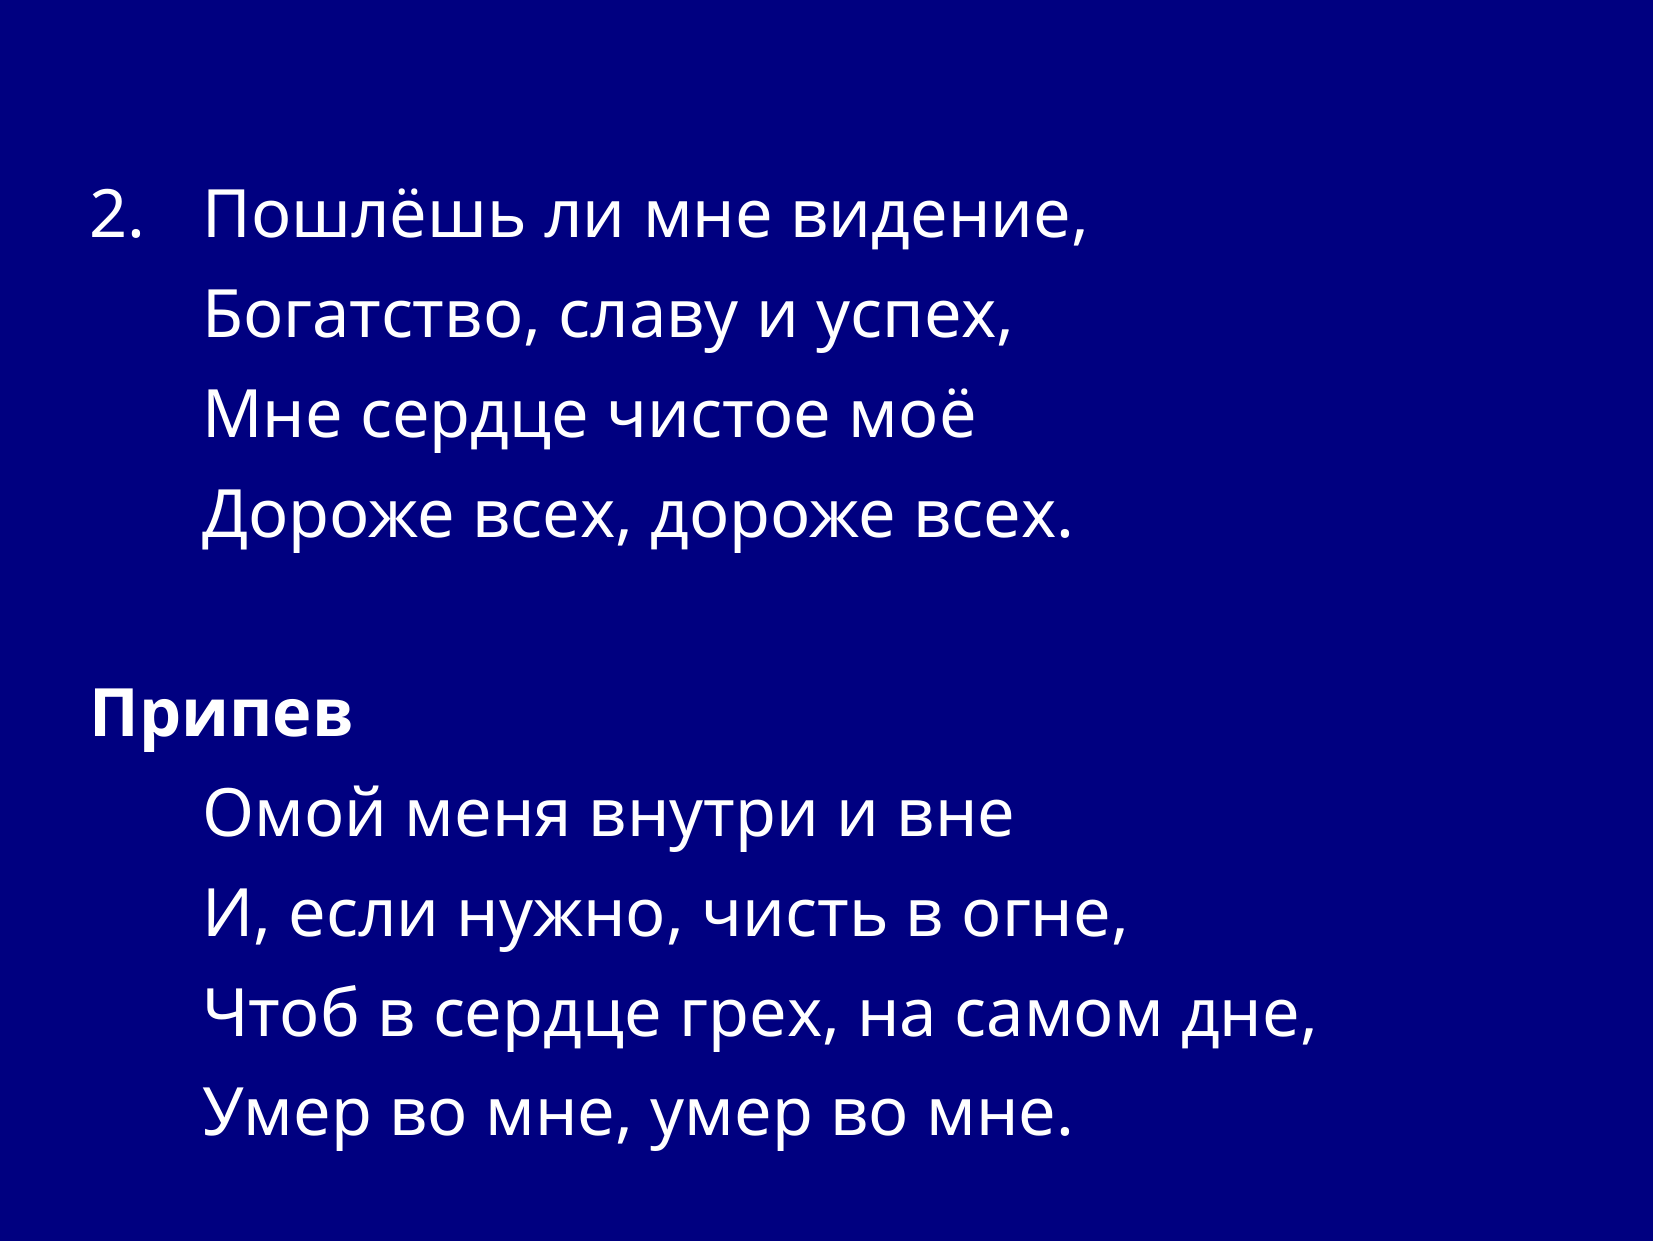

2.	Пошлёшь ли мне видение,
	Богатство, славу и успех,
	Мне сердце чистое моё
	Дороже всех, дороже всех.
Припев
	Омой меня внутри и вне
	И, если нужно, чисть в огне,
	Чтоб в сердце грех, на самом дне,
	Умер во мне, умер во мне.